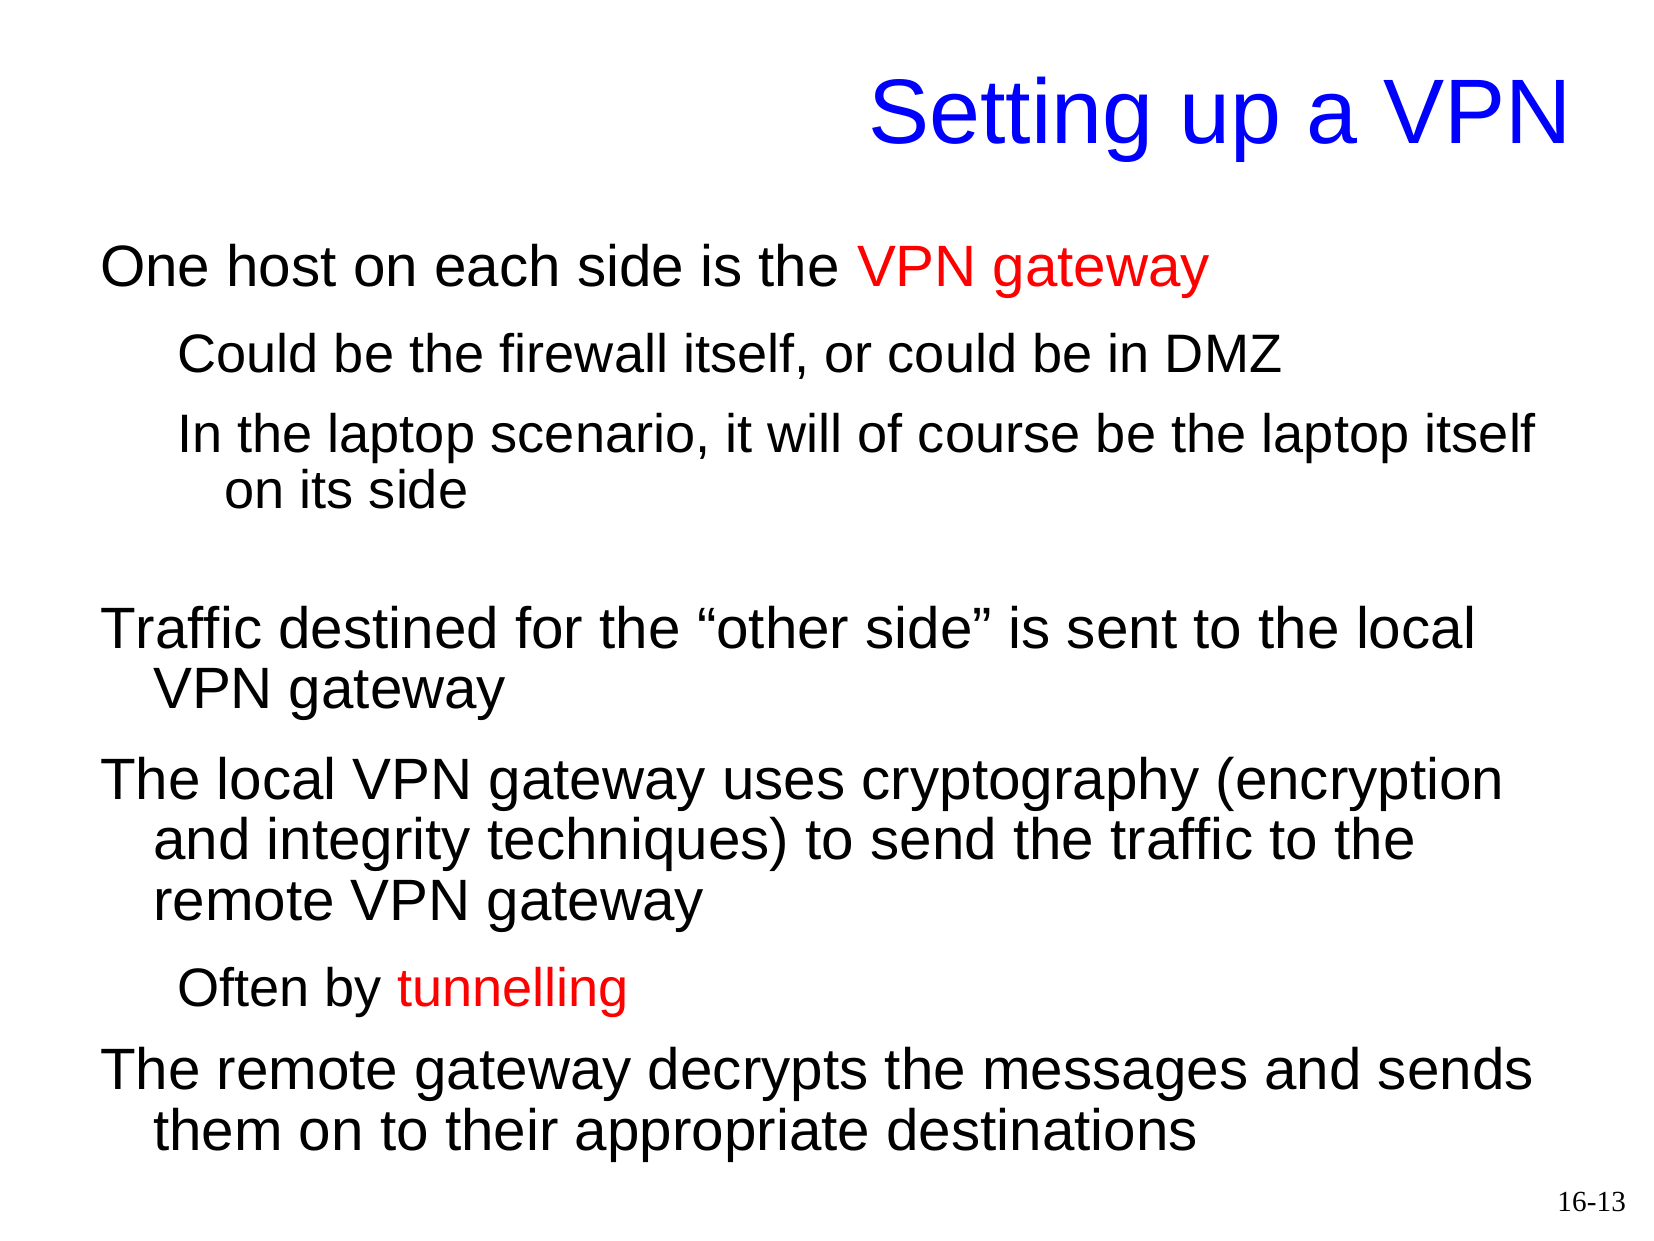

# Setting up a VPN
One host on each side is the VPN gateway
Could be the firewall itself, or could be in DMZ
In the laptop scenario, it will of course be the laptop itself on its side
Traffic destined for the “other side” is sent to the local VPN gateway
The local VPN gateway uses cryptography (encryption and integrity techniques) to send the traffic to the remote VPN gateway
Often by tunnelling
The remote gateway decrypts the messages and sends them on to their appropriate destinations